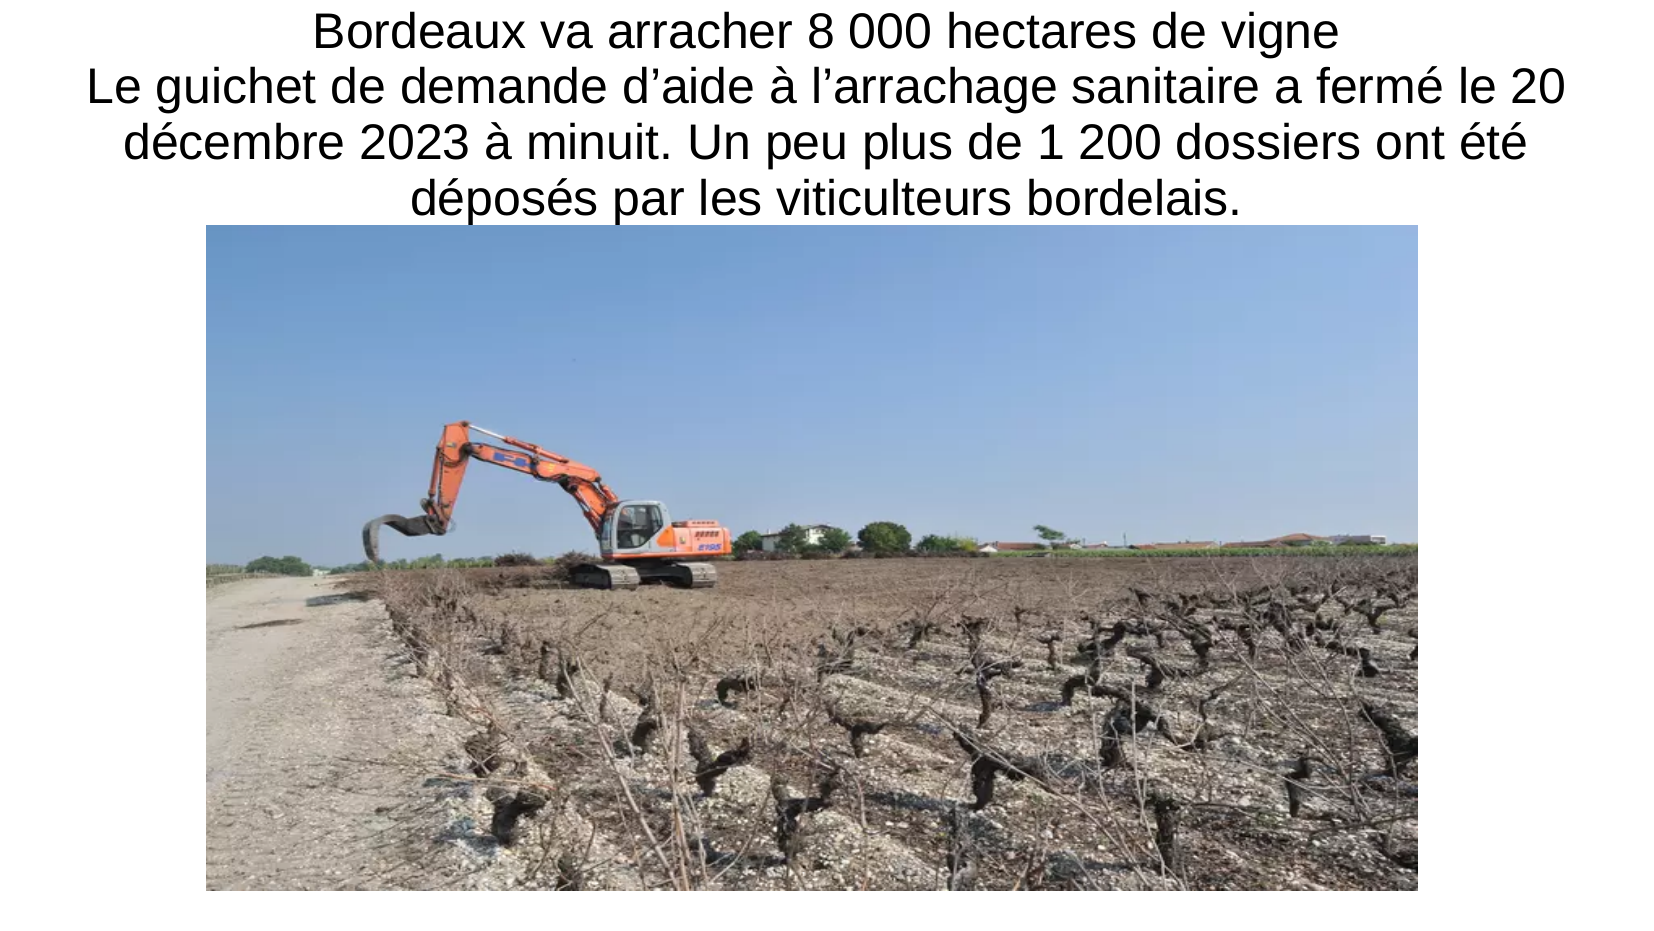

# Bordeaux va arracher 8 000 hectares de vigne Le guichet de demande d’aide à l’arrachage sanitaire a fermé le 20 décembre 2023 à minuit. Un peu plus de 1 200 dossiers ont été déposés par les viticulteurs bordelais.